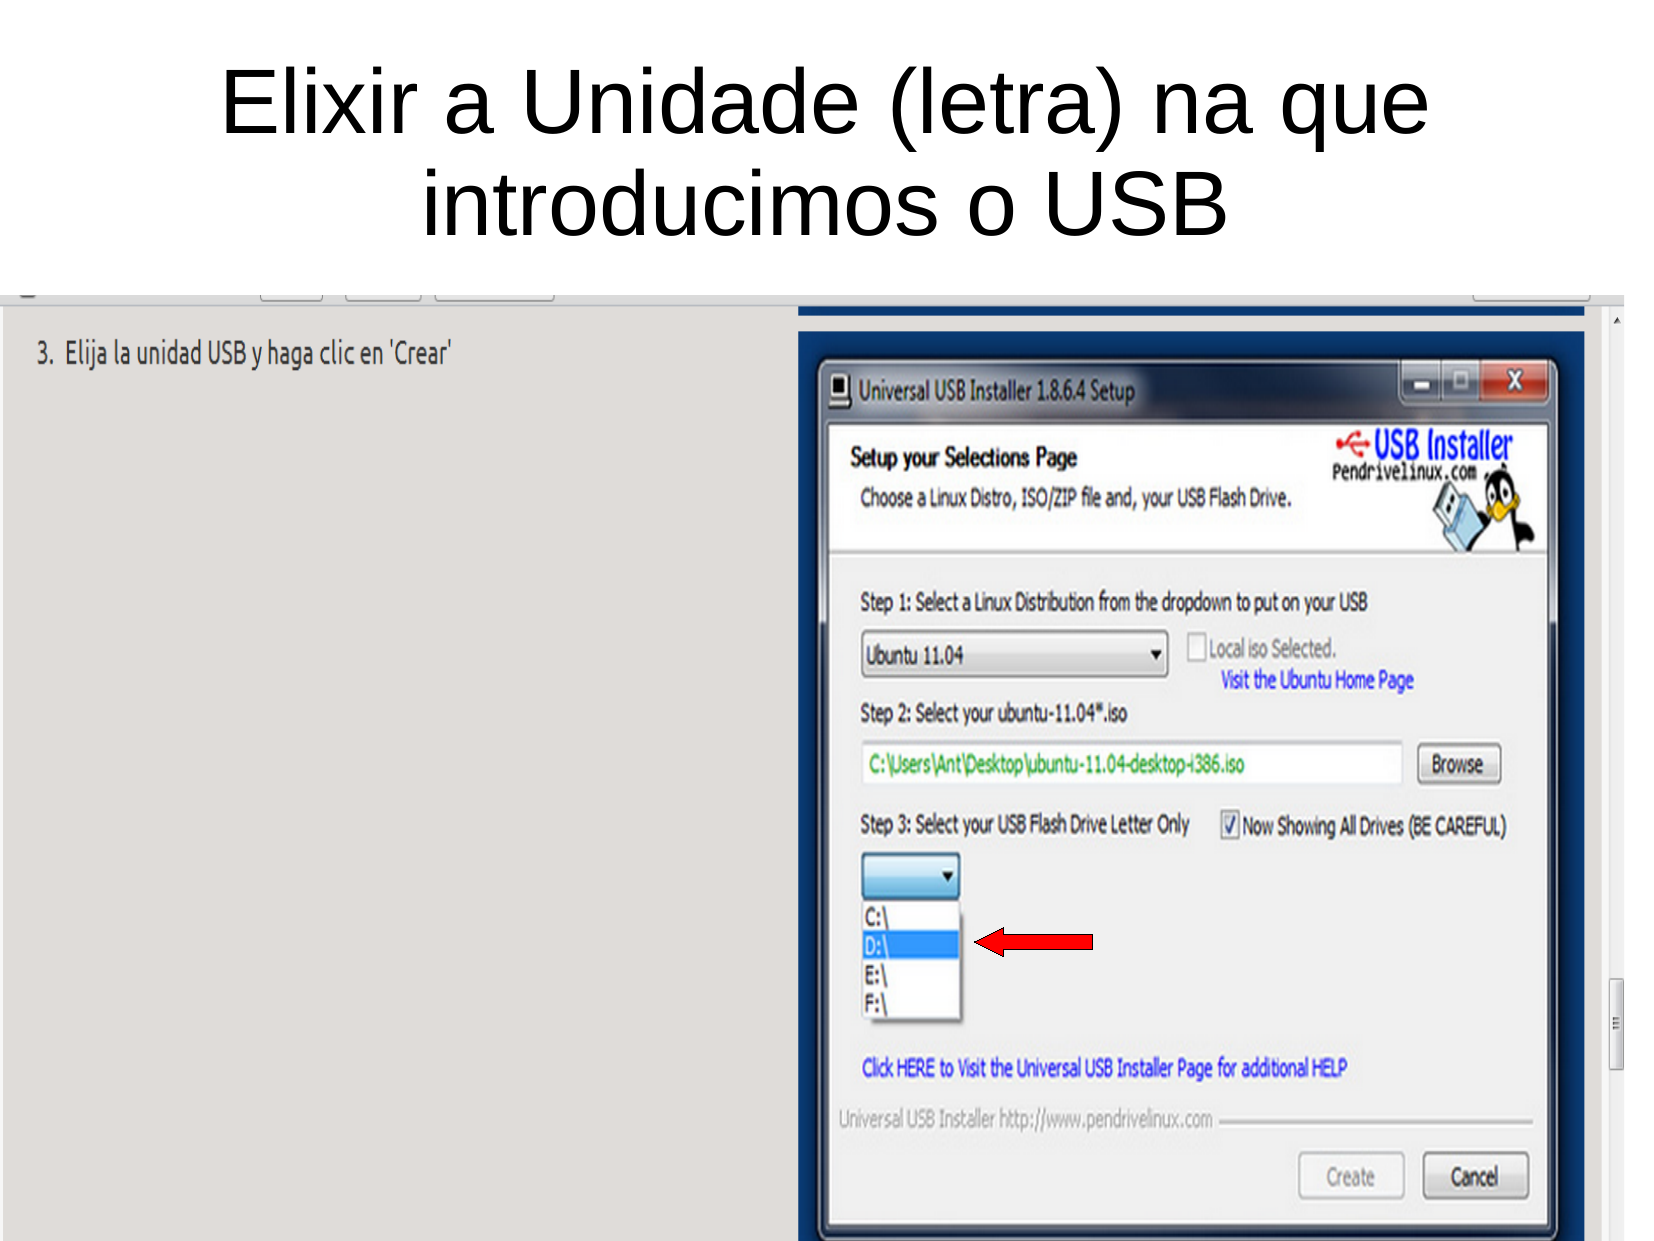

# Elixir a Unidade (letra) na que introducimos o USB